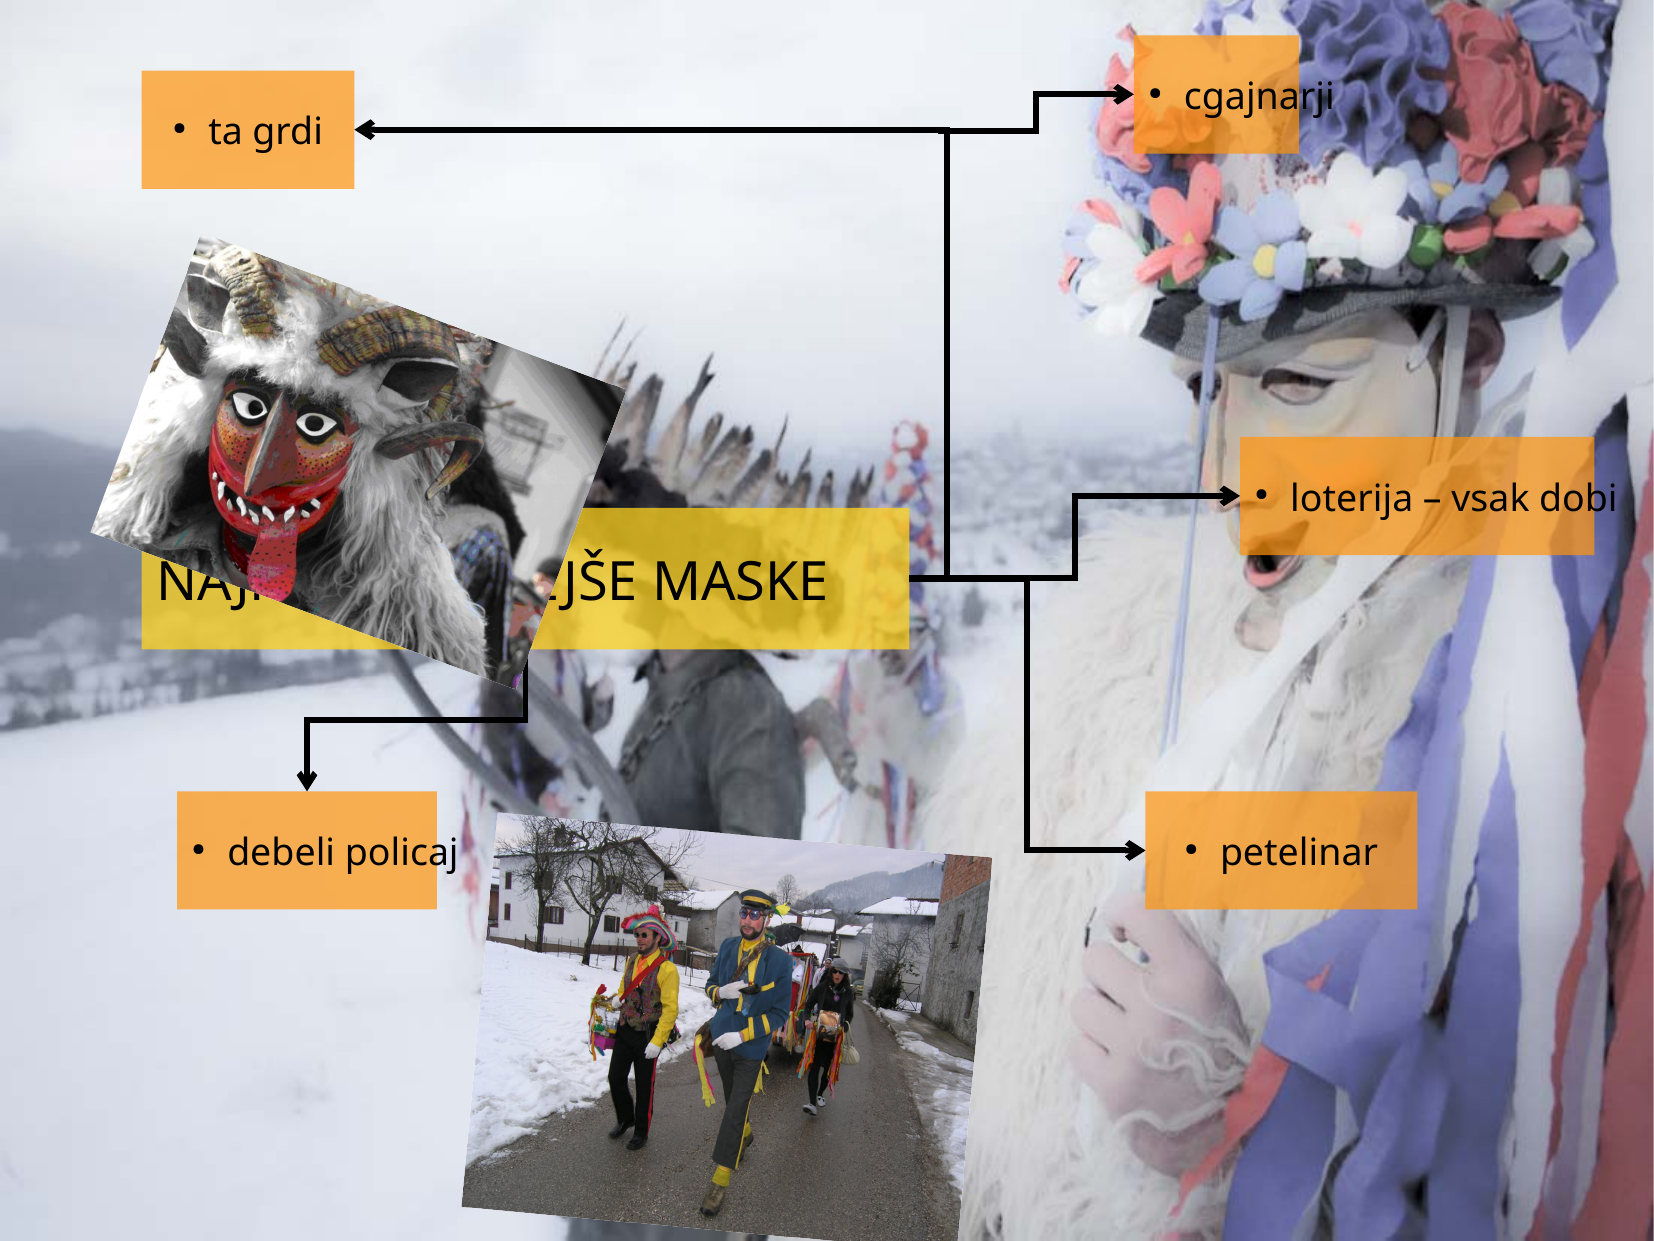

cgajnarji
ta grdi
loterija – vsak dobi
NAJPOMEMBNEJŠE MASKE
debeli policaj
petelinar